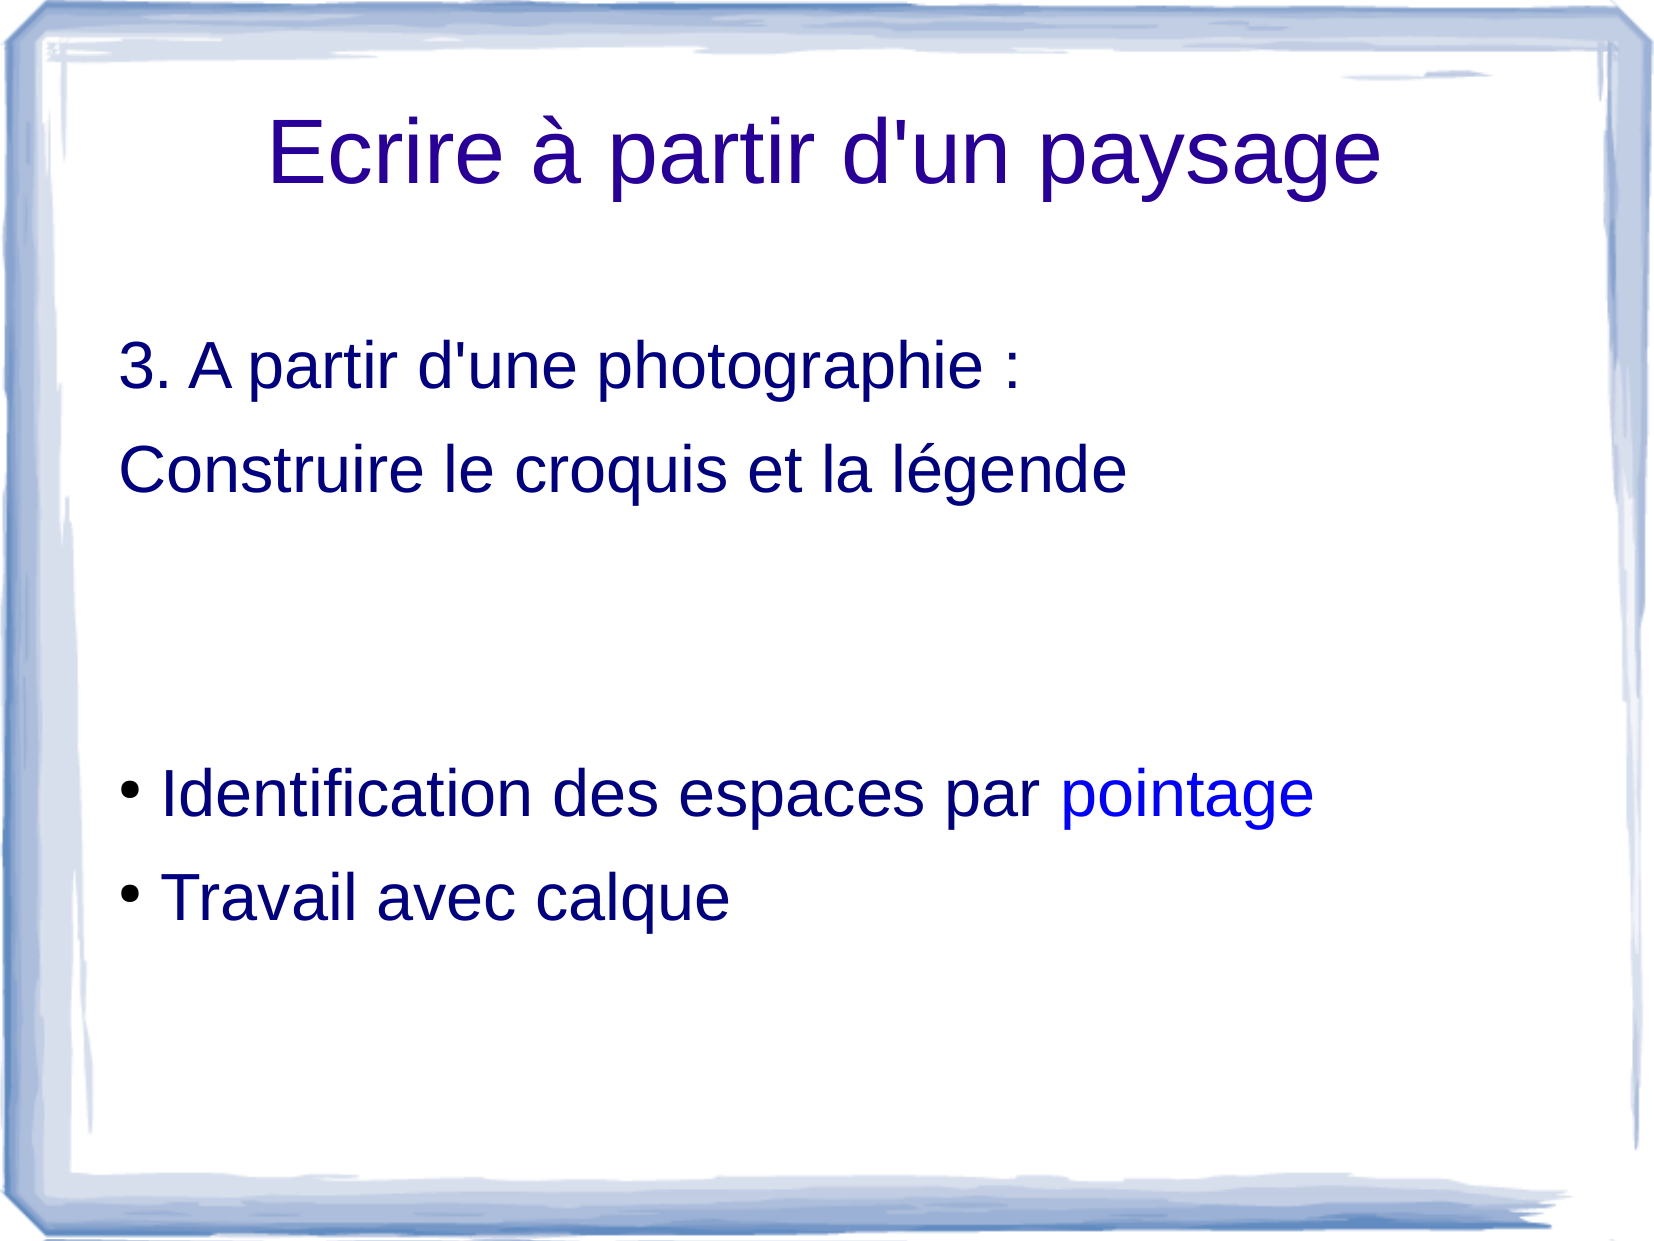

# Ecrire à partir d'un paysage
3. A partir d'une photographie :
Construire le croquis et la légende
 Identification des espaces par pointage
 Travail avec calque